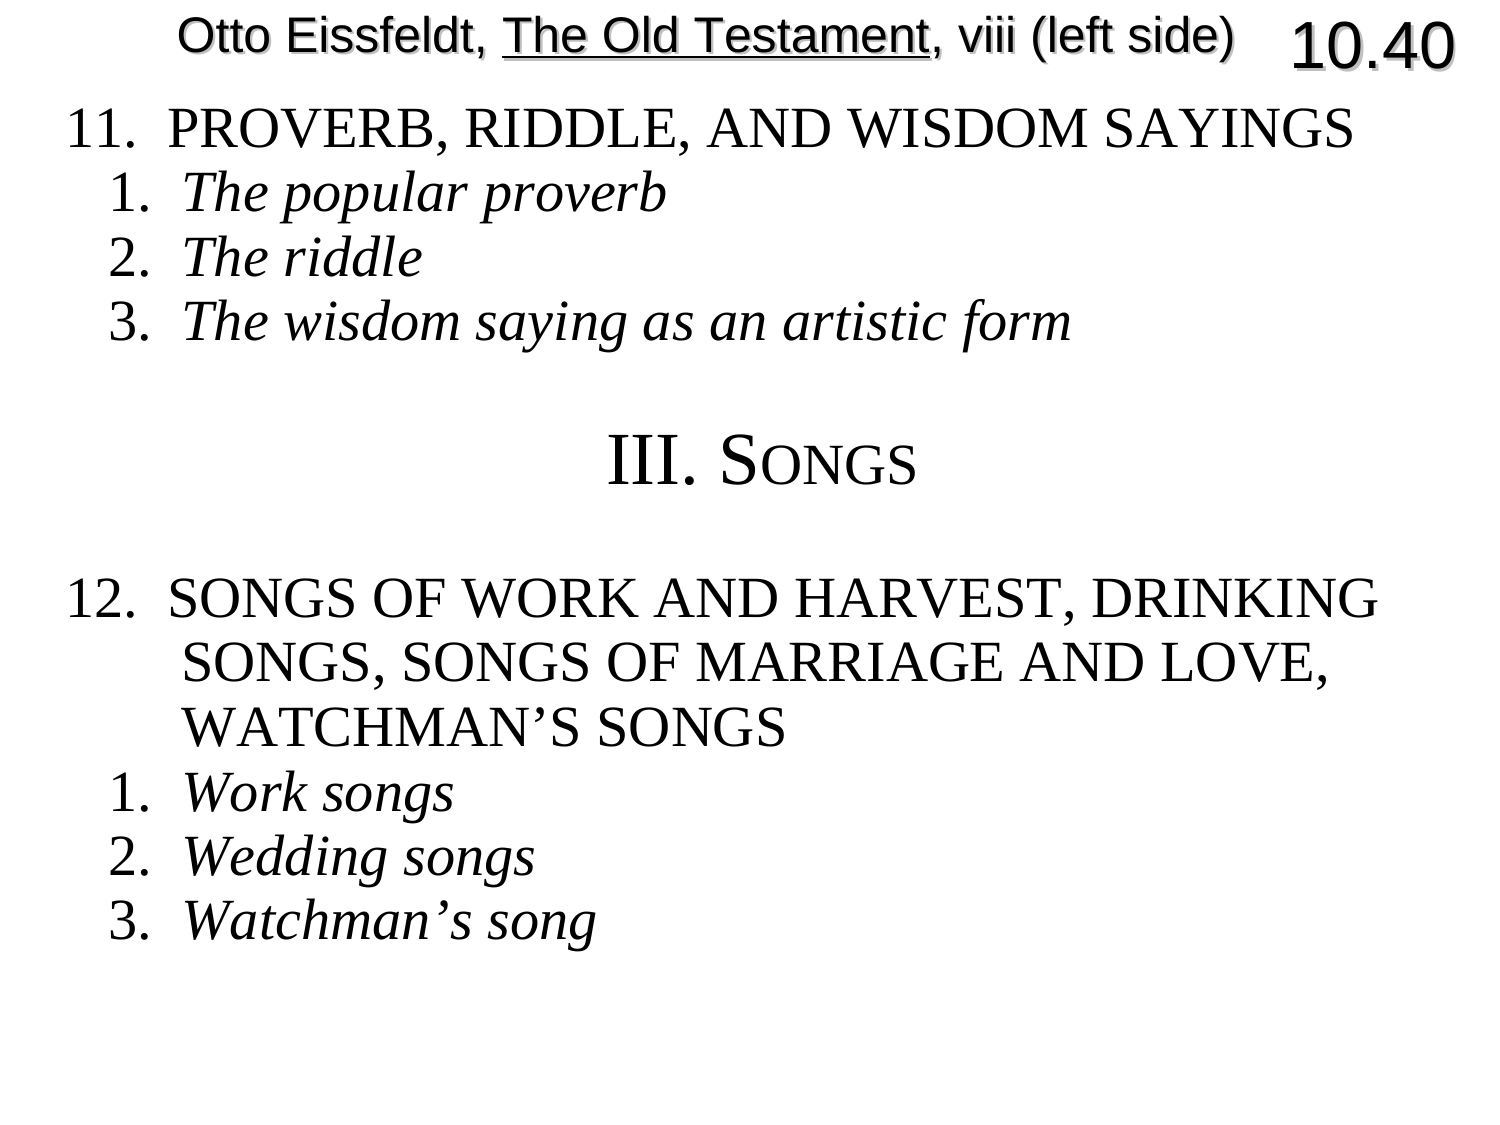

Otto Eissfeldt, The Old Testament, viii (left side)
10.40
11. PROVERB, RIDDLE, AND WISDOM SAYINGS
 1. The popular proverb
 2. The riddle
 3. The wisdom saying as an artistic form
III. SONGS
12. SONGS OF WORK AND HARVEST, DRINKING
 SONGS, SONGS OF MARRIAGE AND LOVE,
 WATCHMAN’S SONGS
 1. Work songs
 2. Wedding songs
 3. Watchman’s song